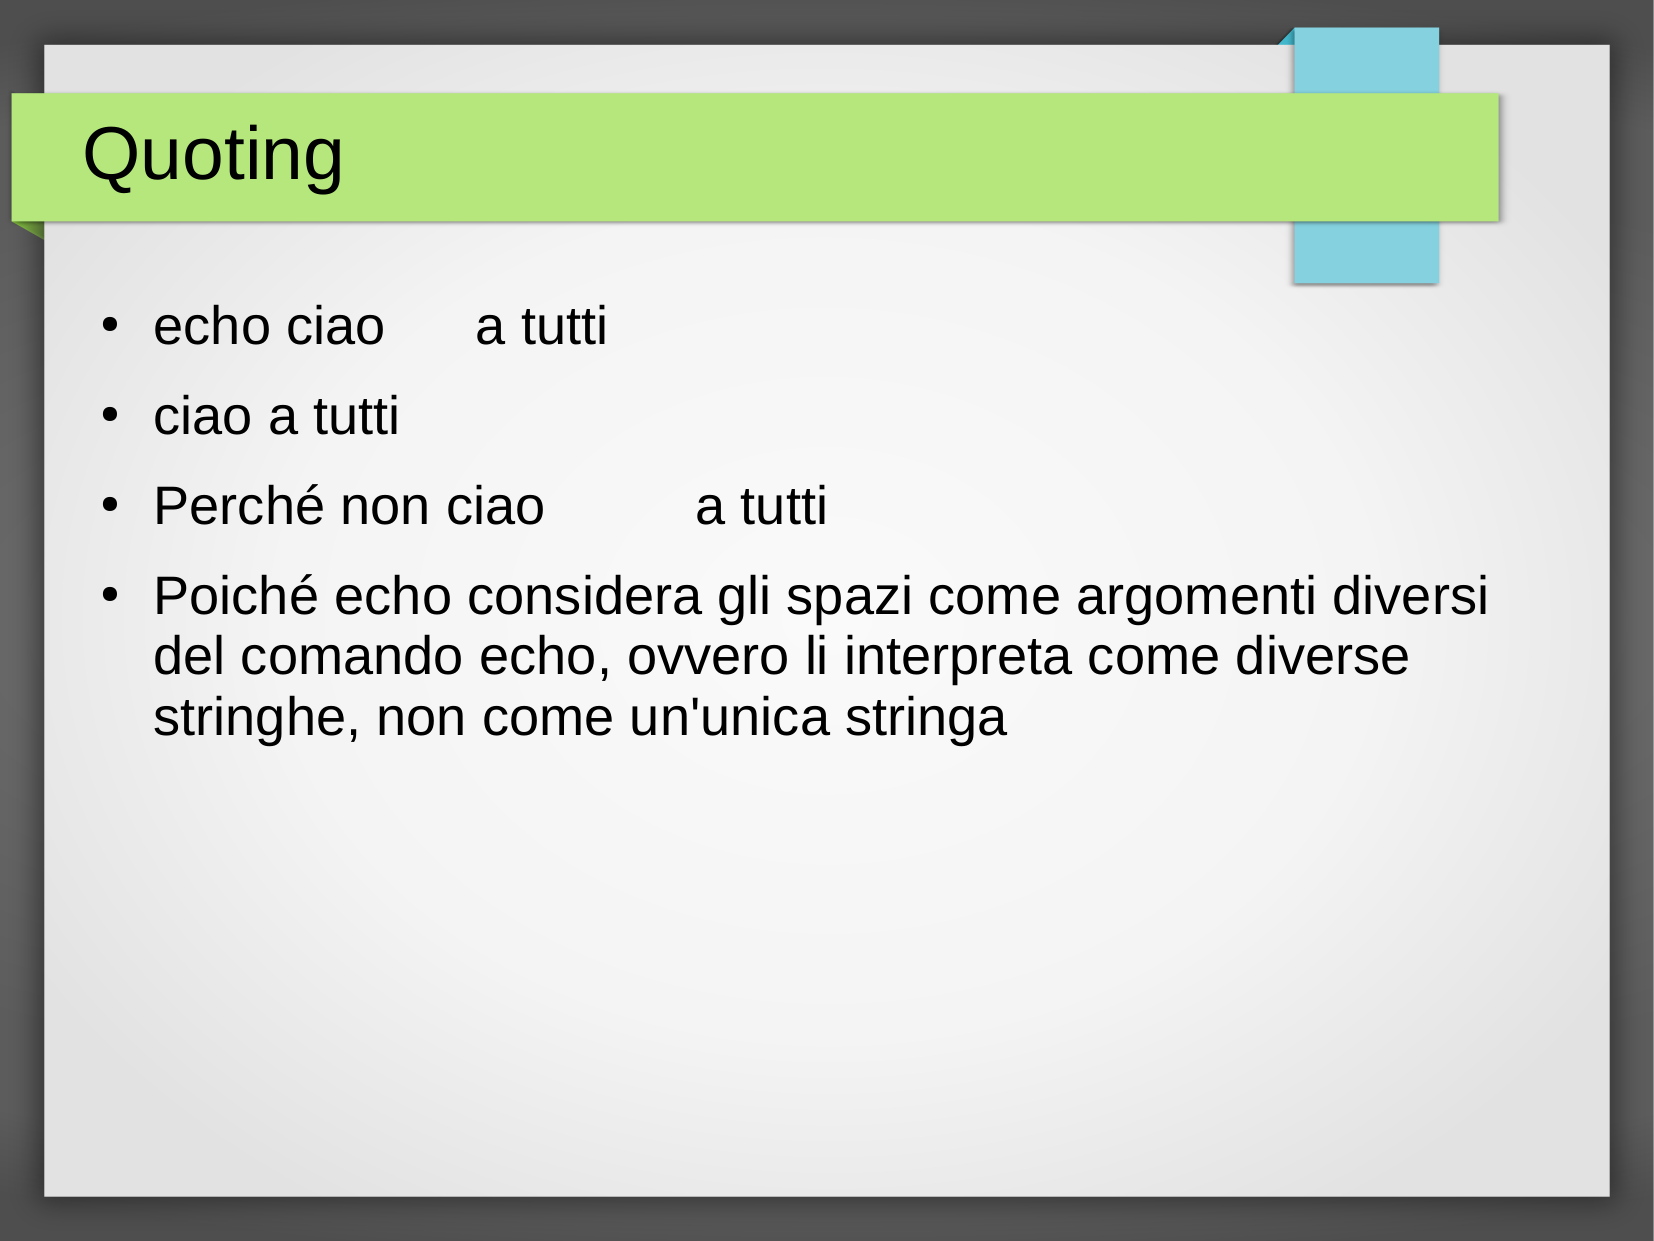

# Quoting
echo ciao a tutti
ciao a tutti
Perché non ciao a tutti
Poiché echo considera gli spazi come argomenti diversi del comando echo, ovvero li interpreta come diverse stringhe, non come un'unica stringa